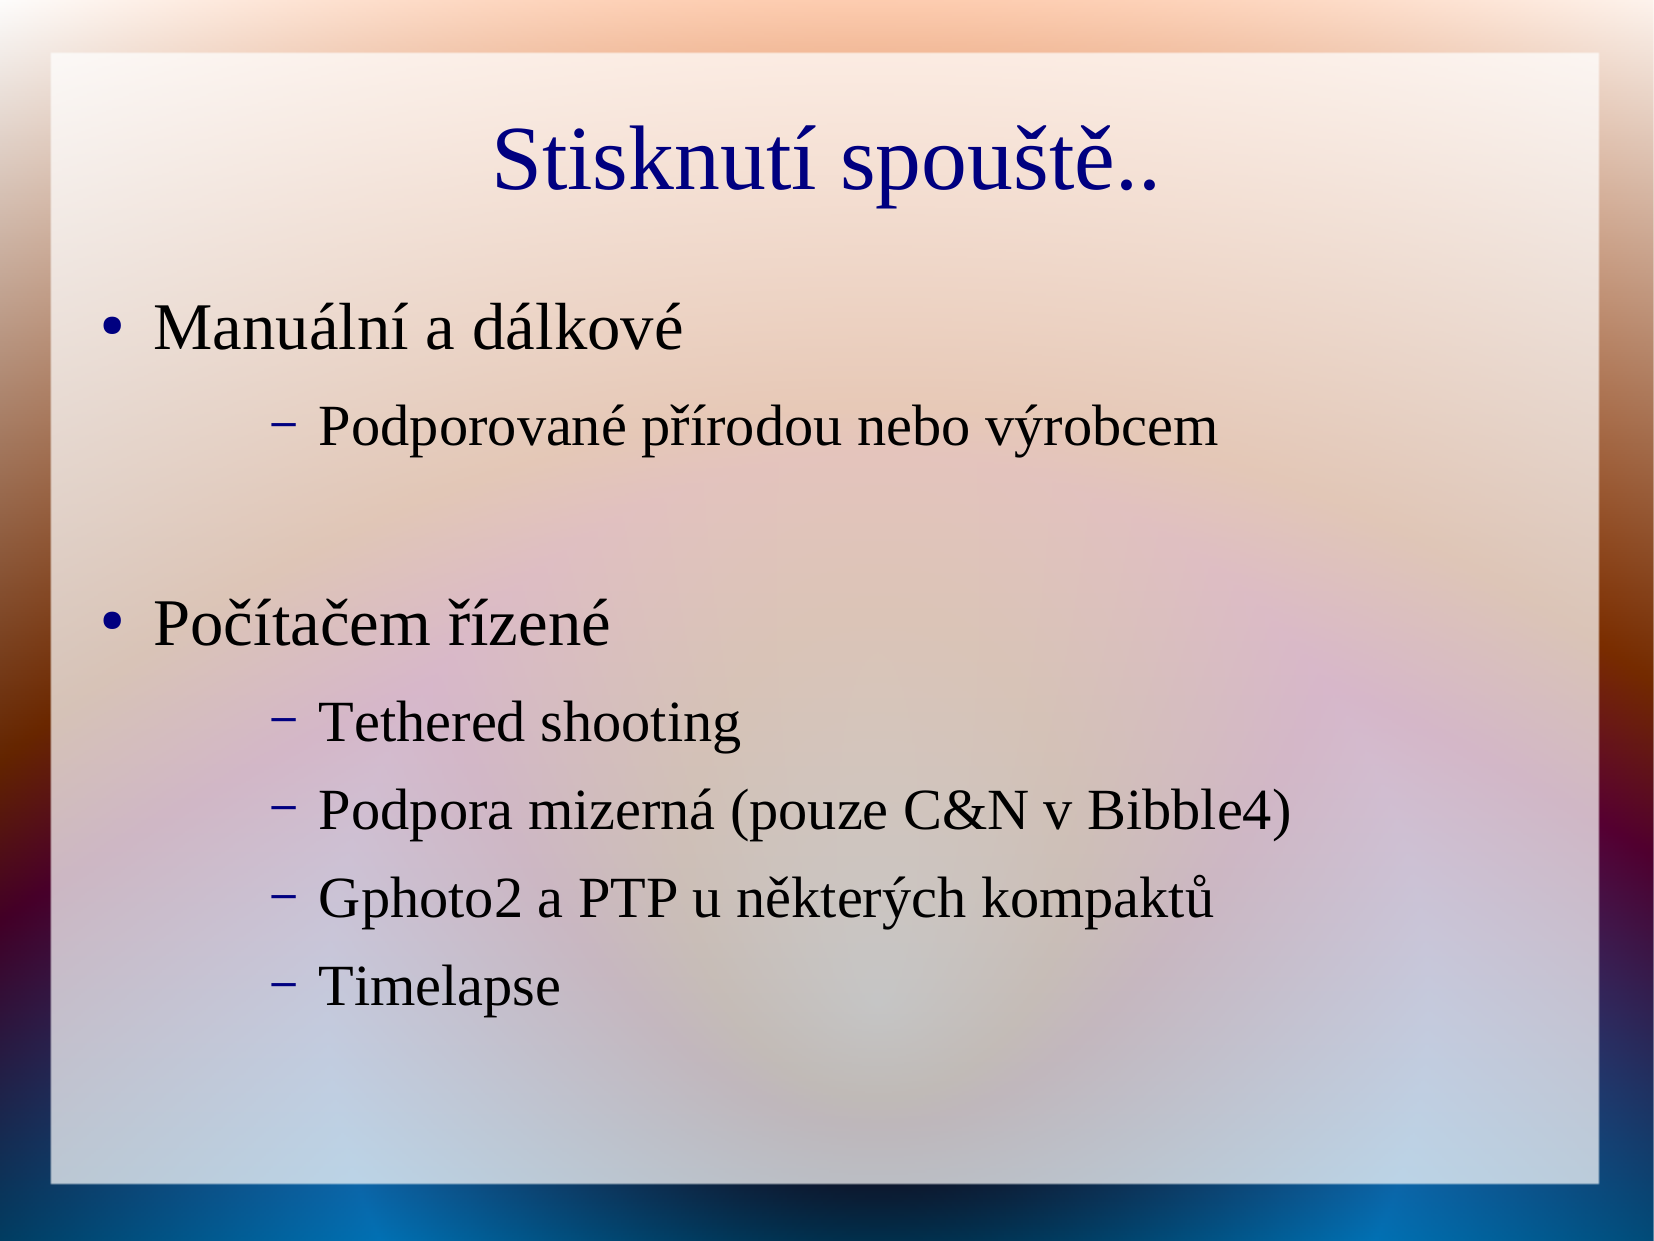

# Stisknutí spouště..
Manuální a dálkové
Podporované přírodou nebo výrobcem
Počítačem řízené
Tethered shooting
Podpora mizerná (pouze C&N v Bibble4)
Gphoto2 a PTP u některých kompaktů
Timelapse